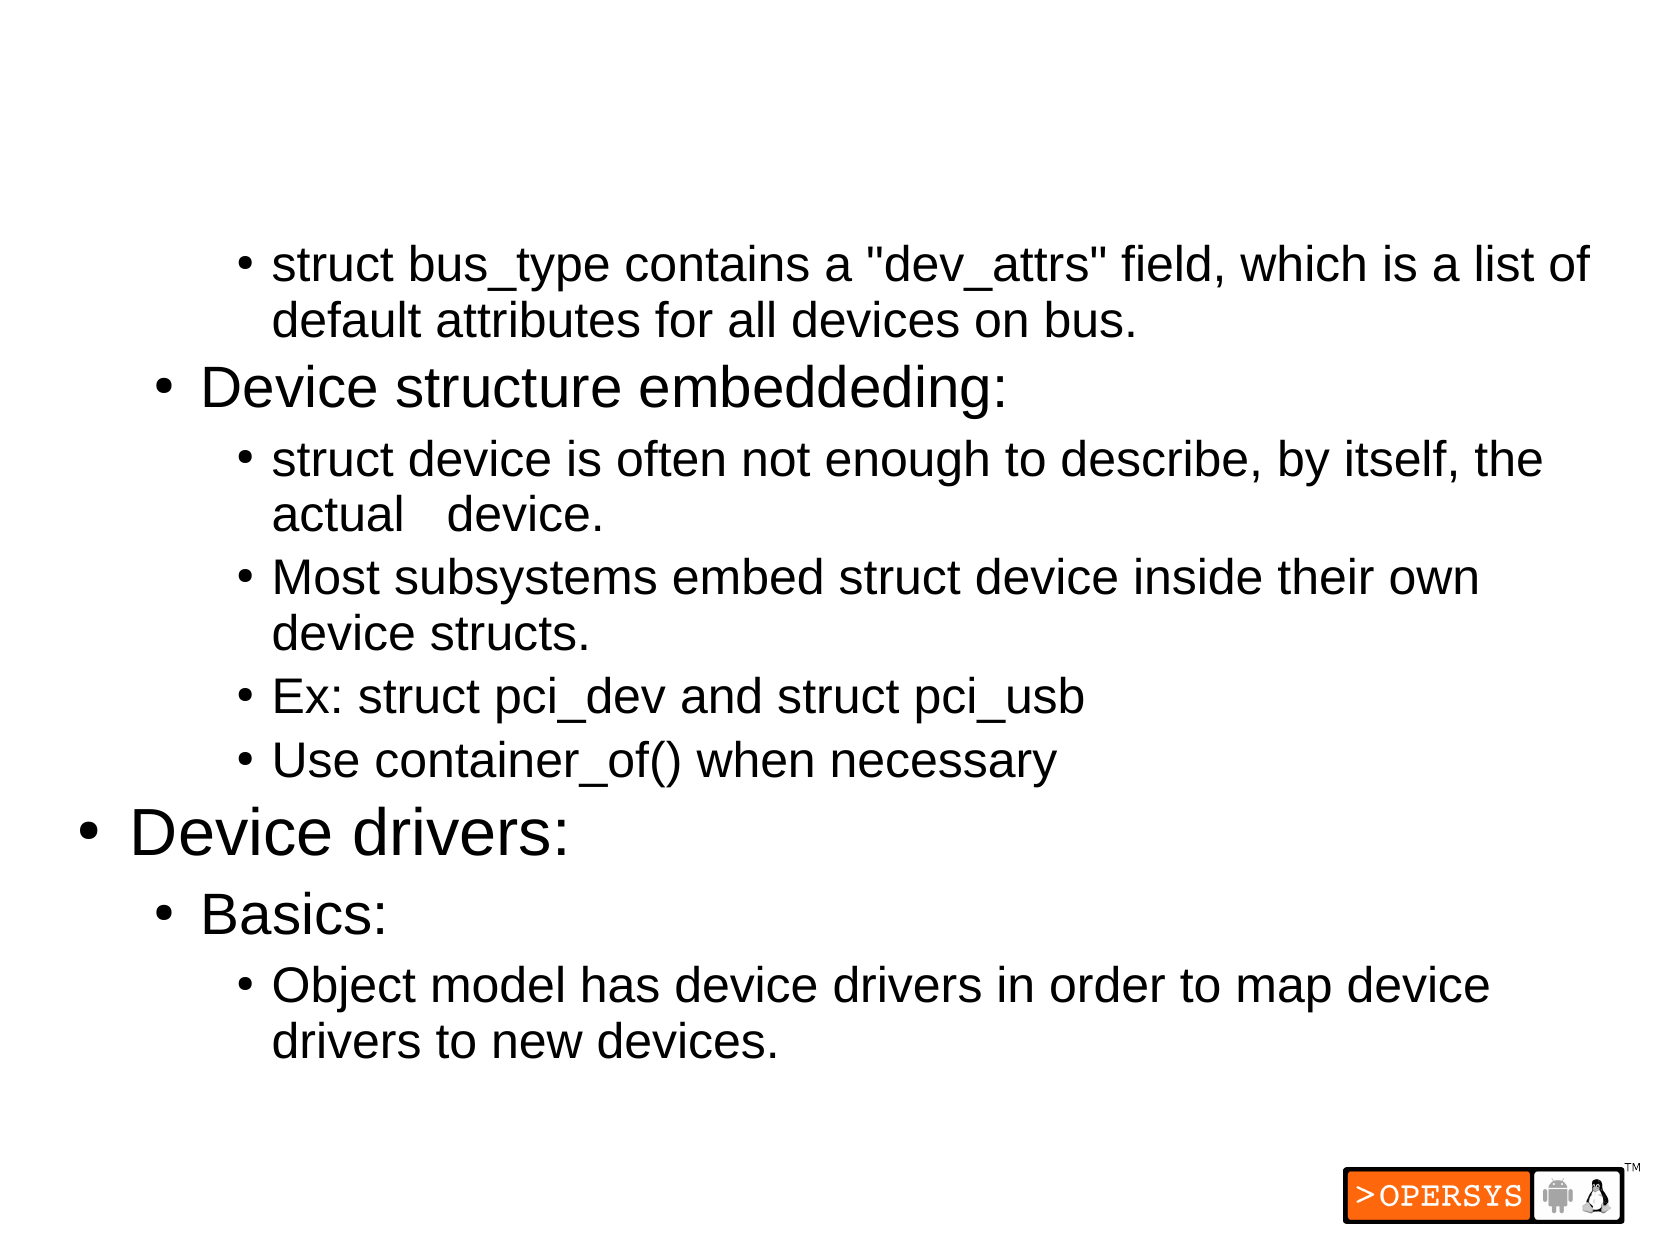

# struct bus_type contains a "dev_attrs" field, which is a list of default attributes for all devices on bus.
Device structure embeddeding:
struct device is often not enough to describe, by itself, the actual device.
Most subsystems embed struct device inside their own device structs.
Ex: struct pci_dev and struct pci_usb
Use container_of() when necessary
Device drivers:
Basics:
Object model has device drivers in order to map device drivers to new devices.